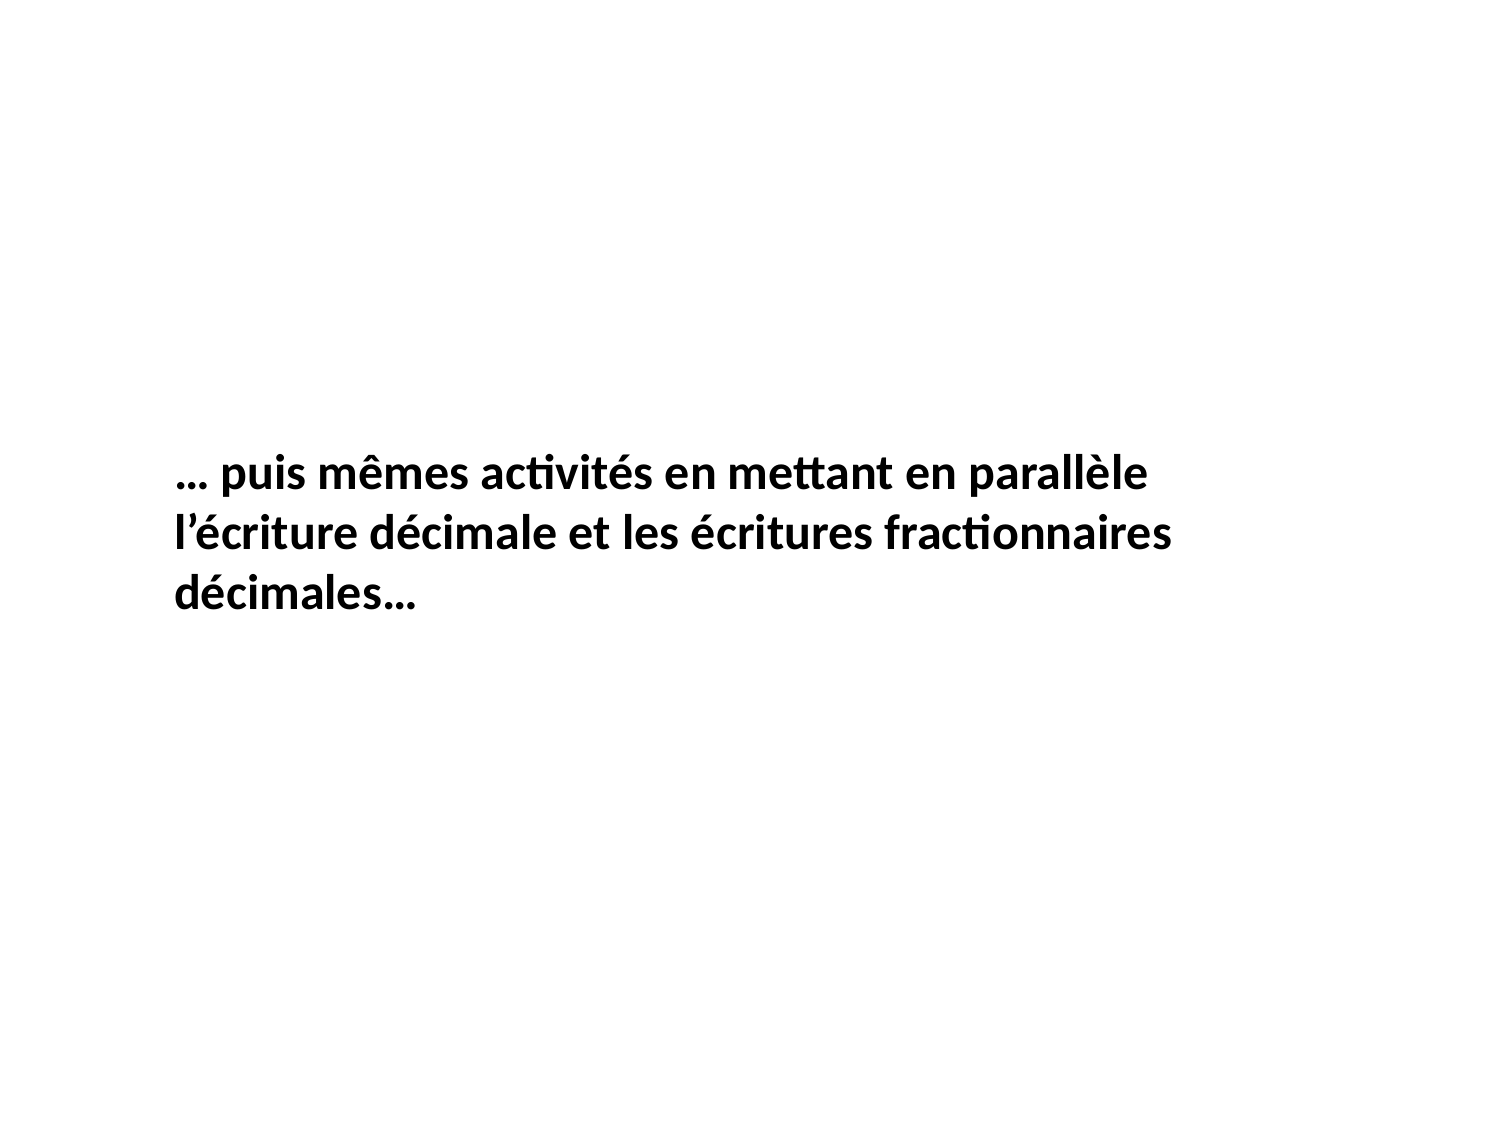

… puis mêmes activités en mettant en parallèle l’écriture décimale et les écritures fractionnaires décimales…